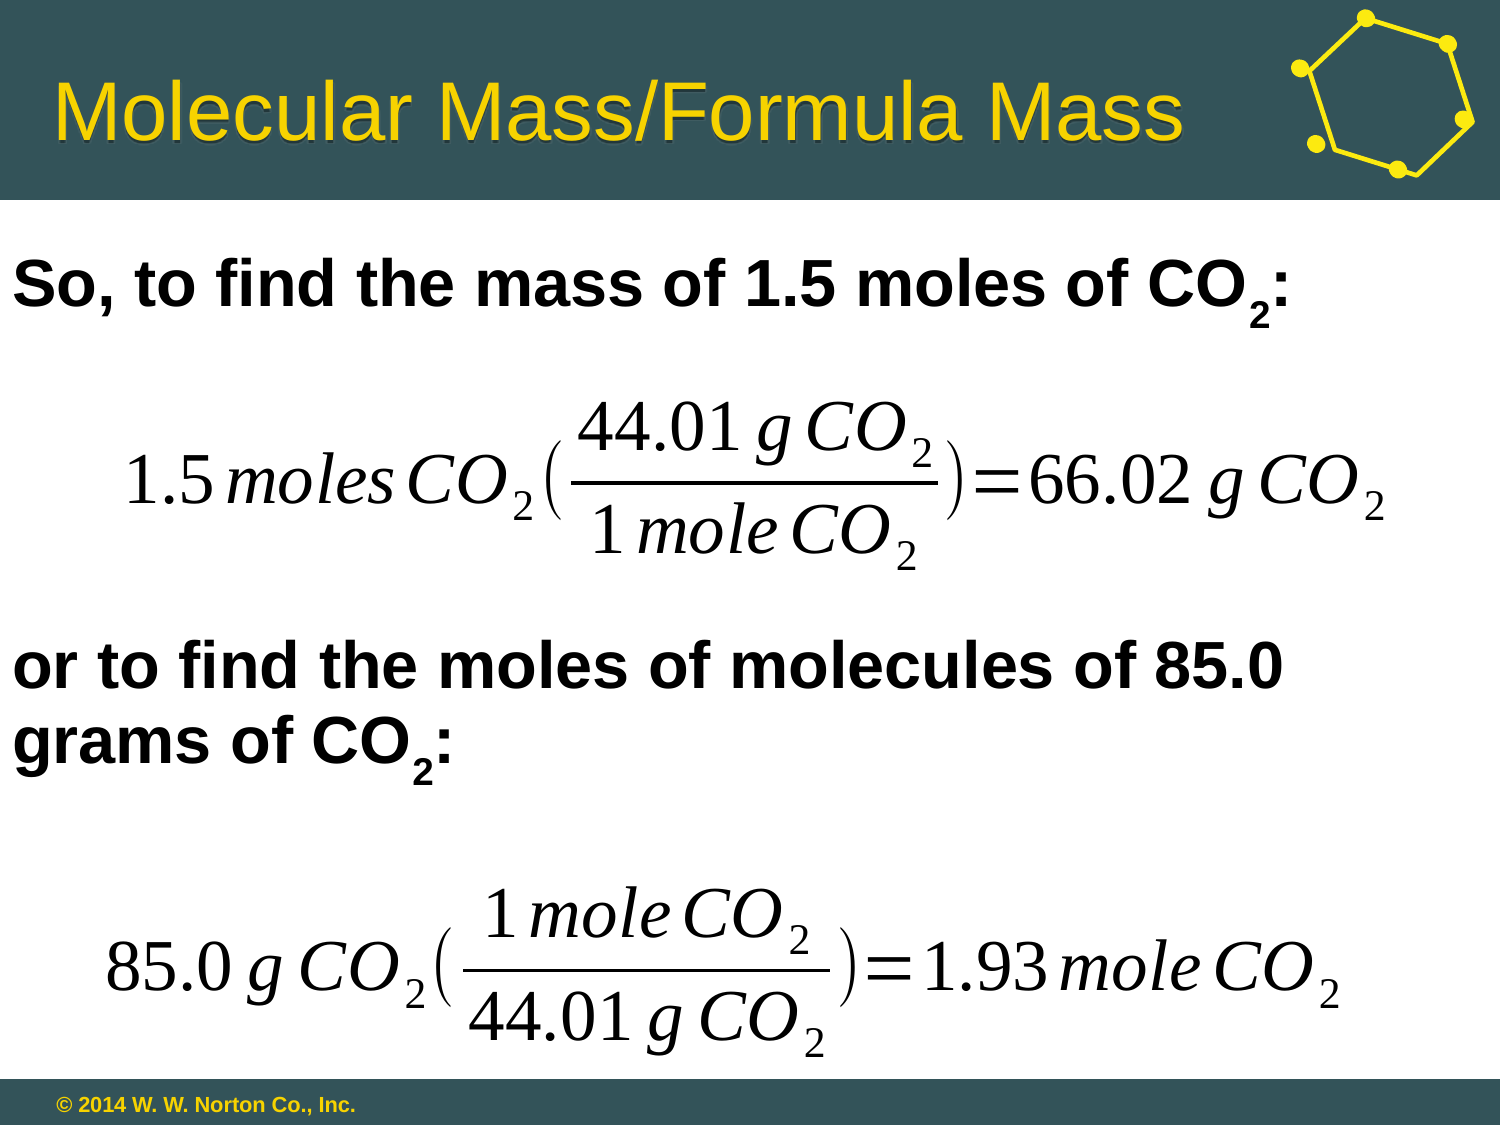

# Molecular Mass/Formula Mass
So, to find the mass of 1.5 moles of CO2:
or to find the moles of molecules of 85.0 grams of CO2: